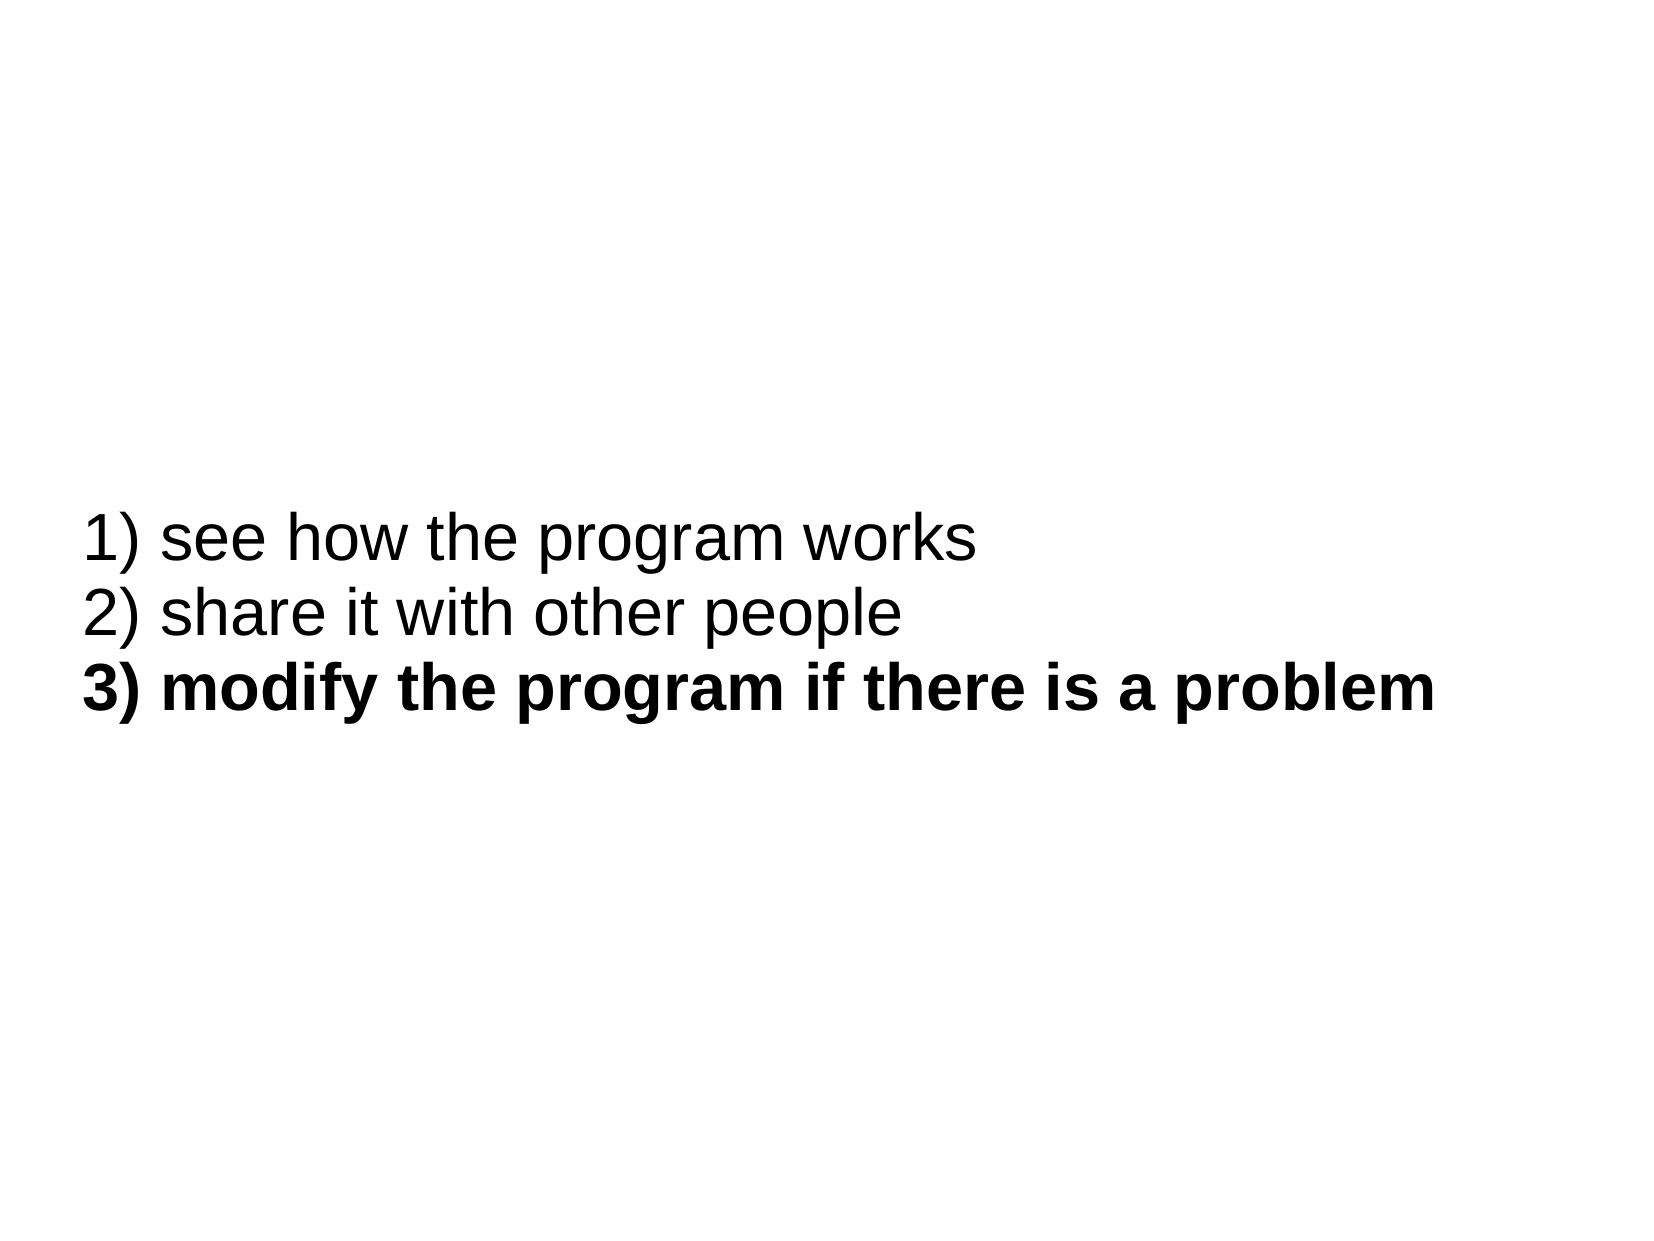

#
 see how the program works
 share it with other people
 modify the program if there is a problem